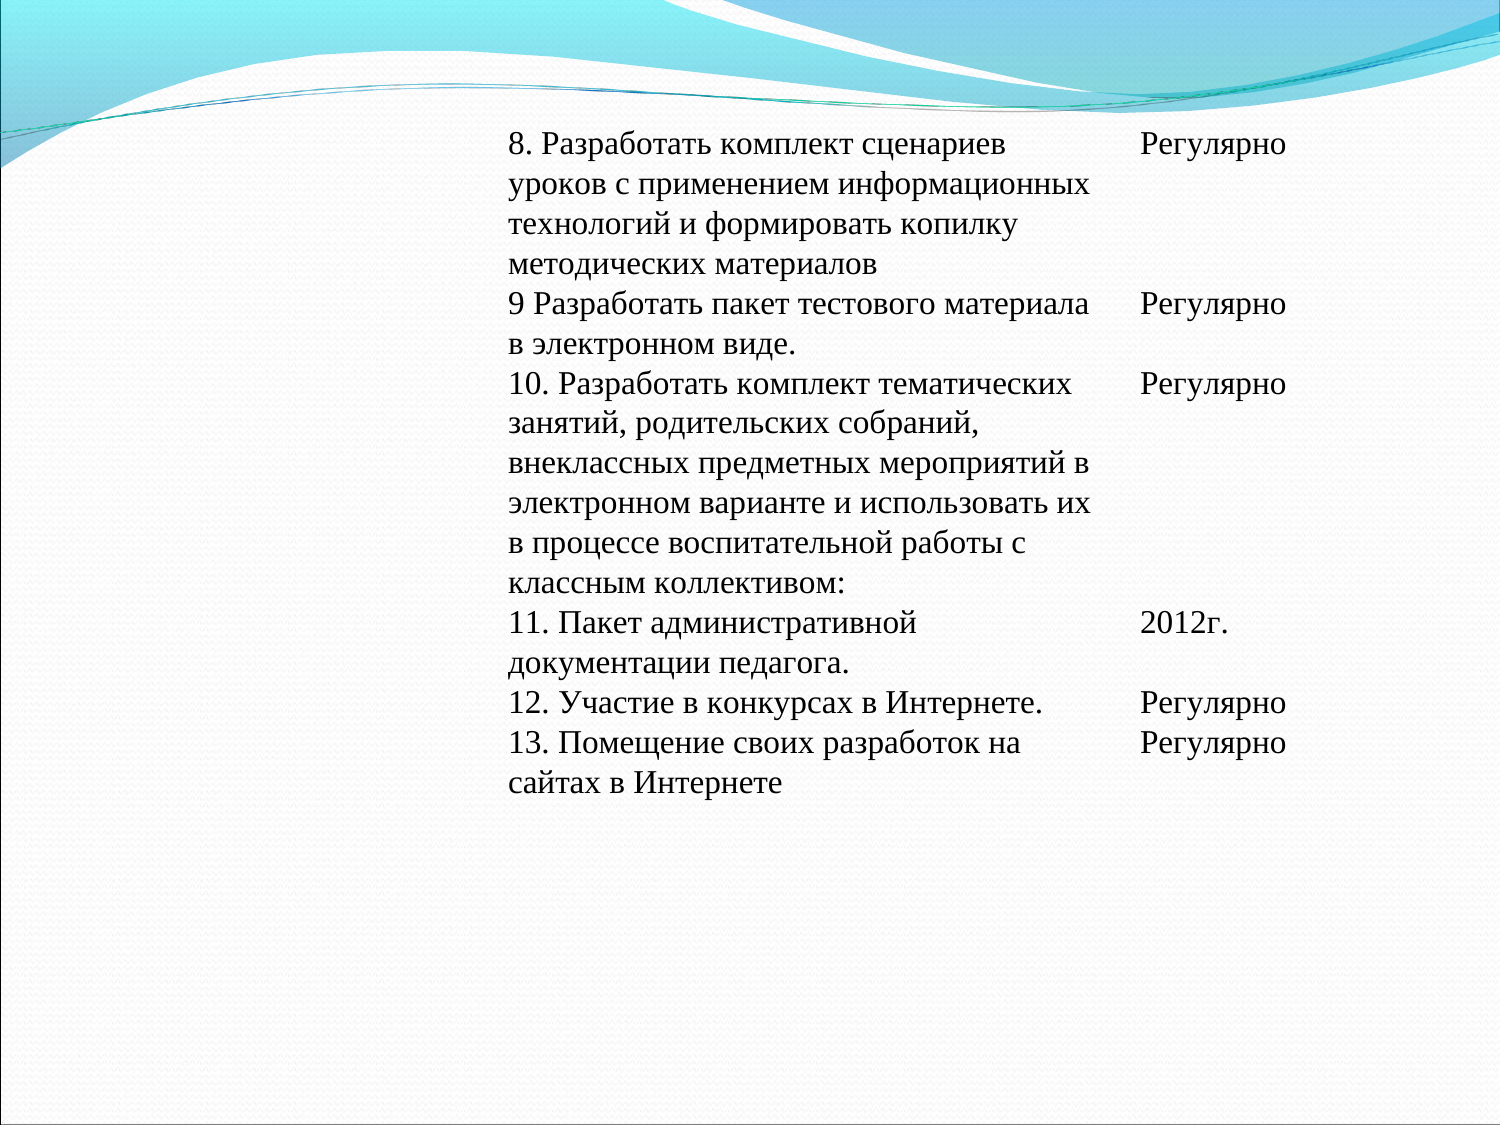

| | 8. Разработать комплект сценариев уроков с применением информационных технологий и формировать копилку методических материалов 9 Разработать пакет тестового материала в электронном виде. 10. Разработать комплект тематических занятий, родительских собраний, внеклассных предметных мероприятий в электронном варианте и использовать их в процессе воспитательной работы с классным коллективом: 11. Пакет административной документации педагога. 12. Участие в конкурсах в Интернете. 13. Помещение своих разработок на сайтах в Интернете | Регулярно   Регулярно   Регулярно       2012г. Регулярно Регулярно |
| --- | --- | --- |